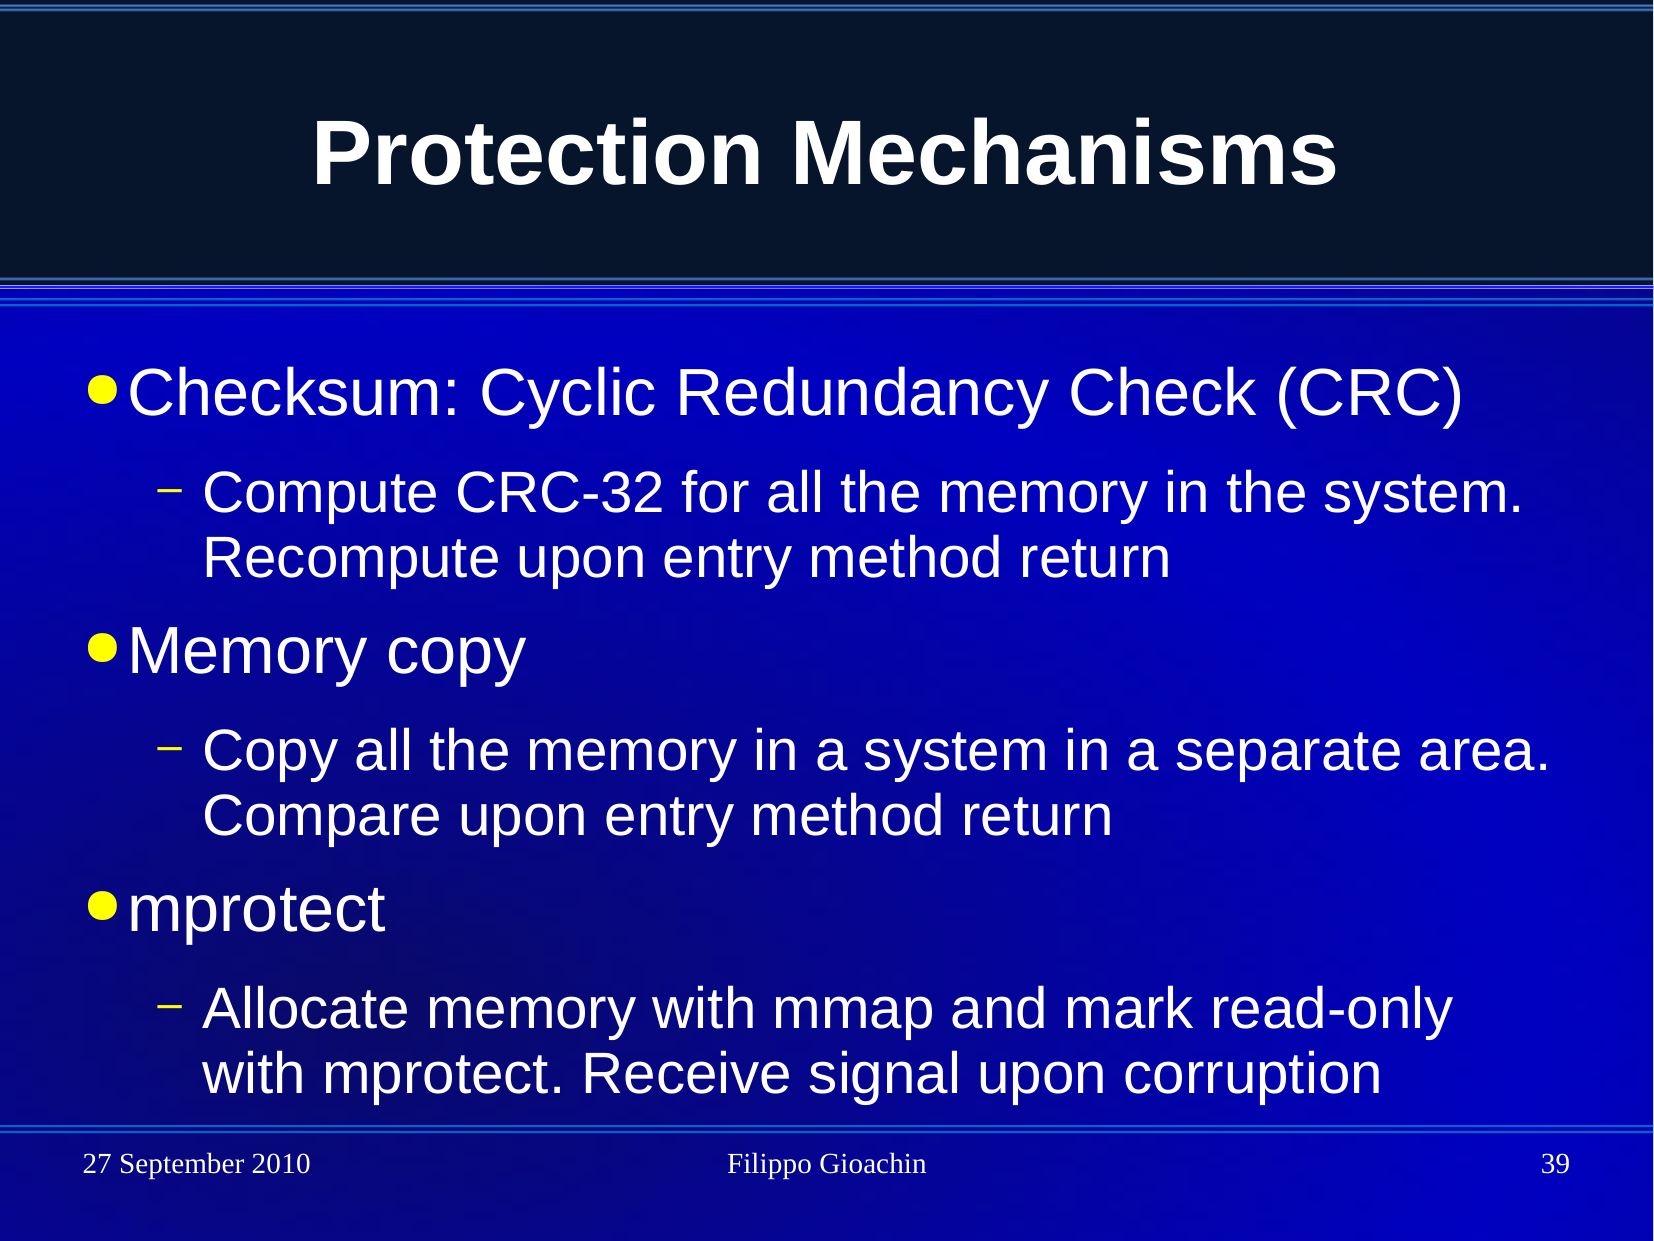

# Protection Mechanisms
Checksum: Cyclic Redundancy Check (CRC)
Compute CRC-32 for all the memory in the system. Recompute upon entry method return
Memory copy
Copy all the memory in a system in a separate area. Compare upon entry method return
mprotect
Allocate memory with mmap and mark read-only with mprotect. Receive signal upon corruption
27 September 2010
Filippo Gioachin
39